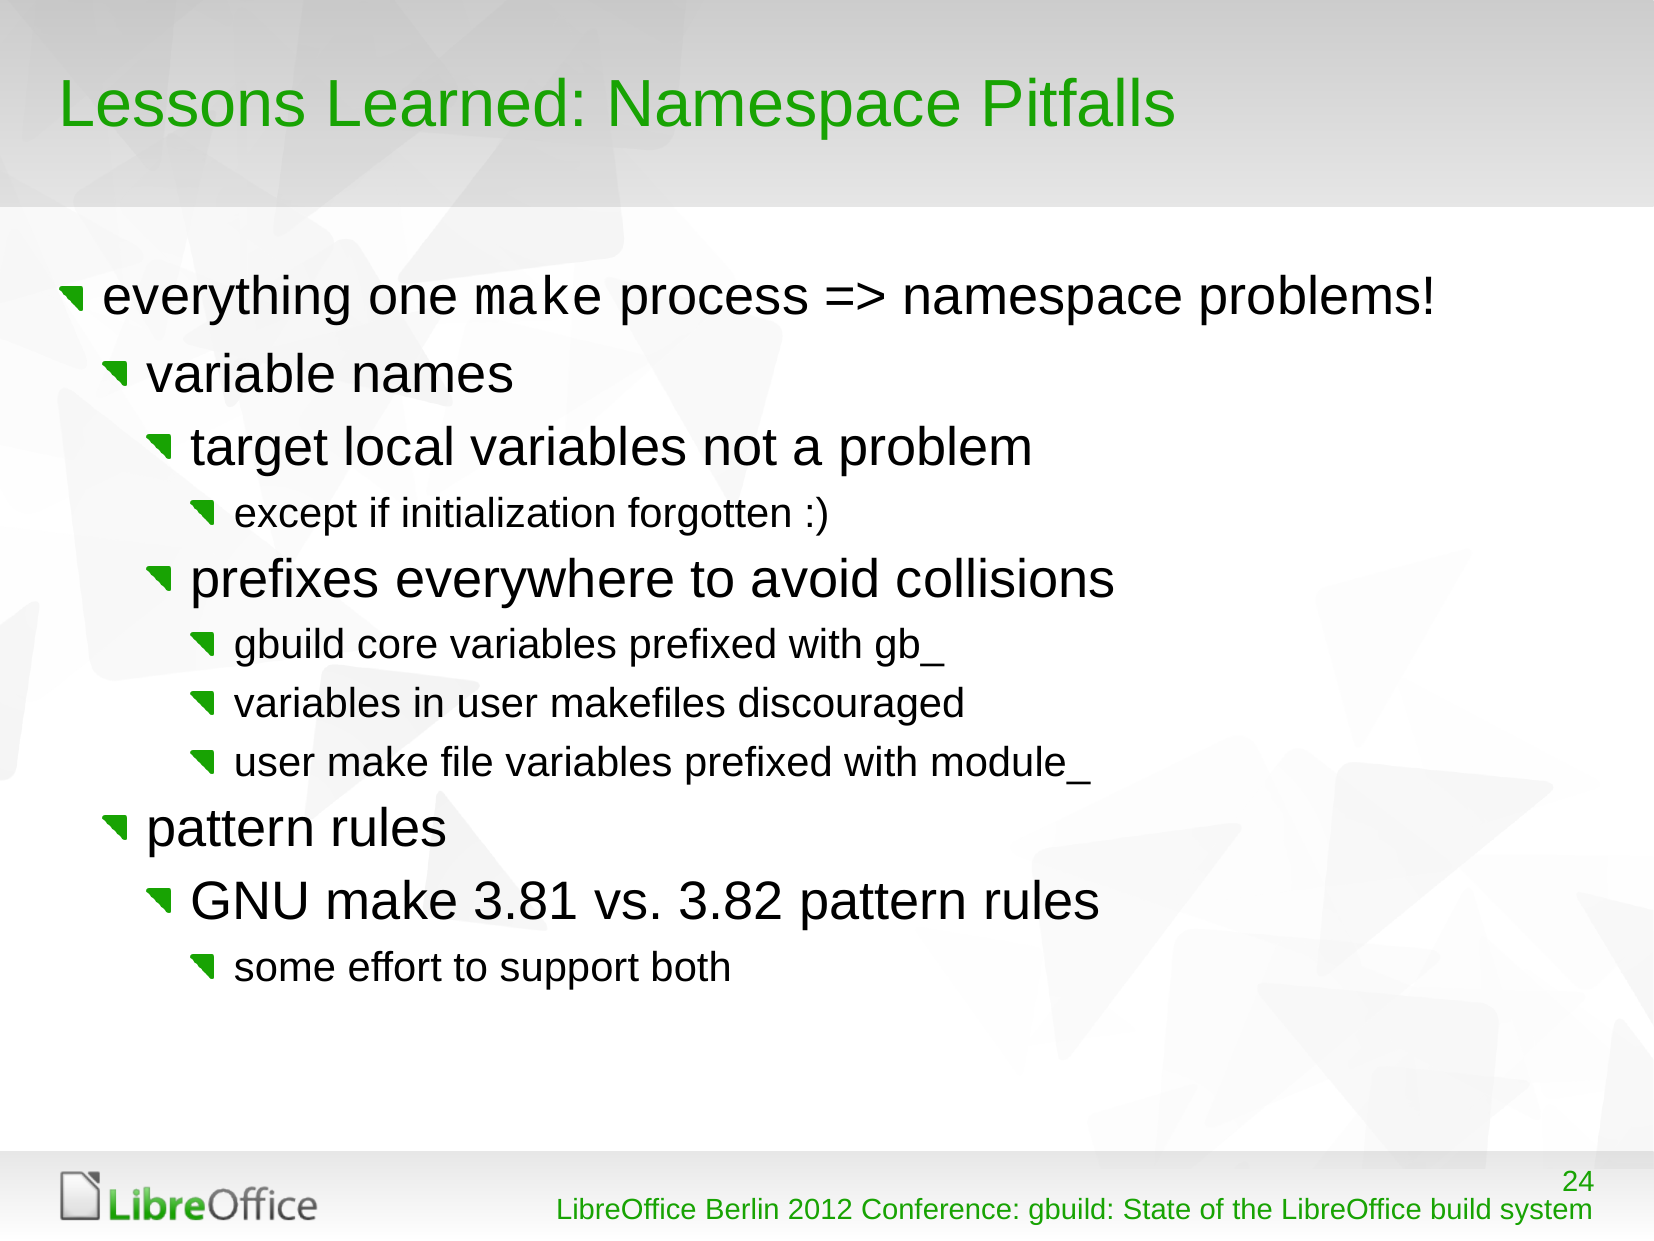

# Lessons Learned: Namespace Pitfalls
everything one make process => namespace problems!
variable names
target local variables not a problem
except if initialization forgotten :)
prefixes everywhere to avoid collisions
gbuild core variables prefixed with gb_
variables in user makefiles discouraged
user make file variables prefixed with module_
pattern rules
GNU make 3.81 vs. 3.82 pattern rules
some effort to support both
24
LibreOffice Berlin 2012 Conference: gbuild: State of the LibreOffice build system